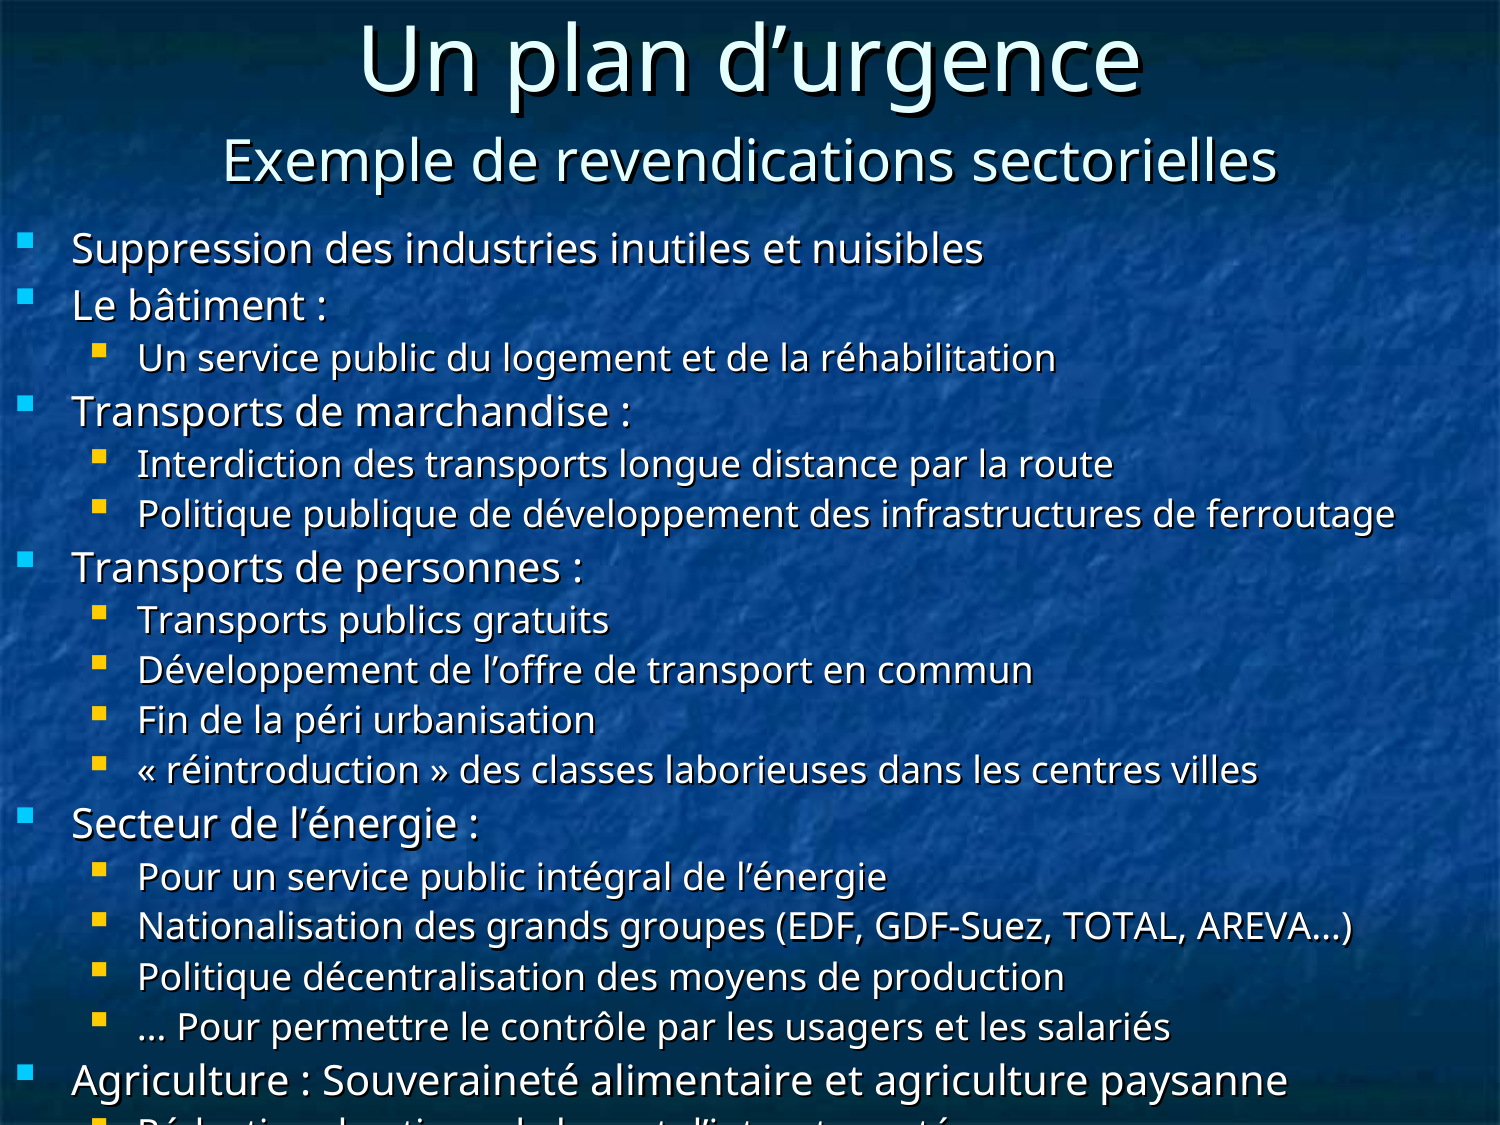

# Un plan d’urgence Exemple de revendications sectorielles
Suppression des industries inutiles et nuisibles
Le bâtiment :
Un service public du logement et de la réhabilitation
Transports de marchandise :
Interdiction des transports longue distance par la route
Politique publique de développement des infrastructures de ferroutage
Transports de personnes :
Transports publics gratuits
Développement de l’offre de transport en commun
Fin de la péri urbanisation
« réintroduction » des classes laborieuses dans les centres villes
Secteur de l’énergie :
Pour un service public intégral de l’énergie
Nationalisation des grands groupes (EDF, GDF-Suez, TOTAL, AREVA…)
Politique décentralisation des moyens de production
… Pour permettre le contrôle par les usagers et les salariés
Agriculture : Souveraineté alimentaire et agriculture paysanne
Réduction drastique de la part d’intrants azotés
Rupture avec la logique productiviste dans le monde agricole